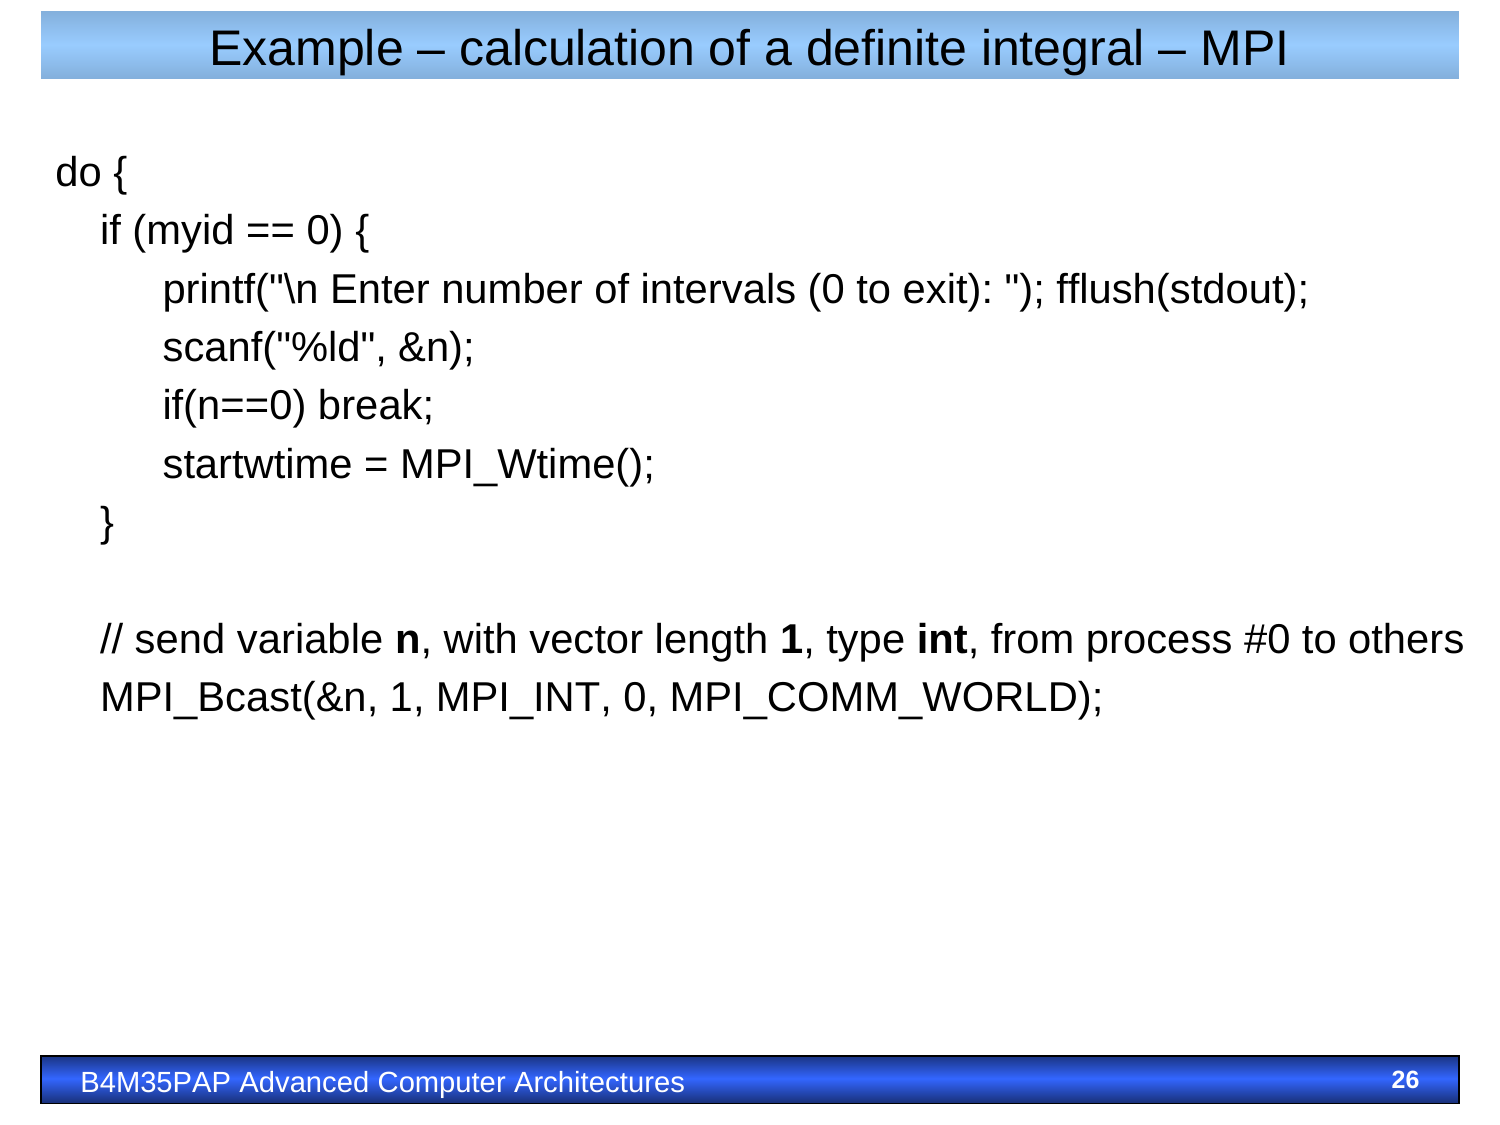

# Example – calculation of a definite integral – MPI
 do {
	 if (myid == 0) {
		printf("\n Enter number of intervals (0 to exit): "); fflush(stdout);
		scanf("%ld", &n);
		if(n==0) break;
		startwtime = MPI_Wtime();
	 }
	 // send variable n, with vector length 1, type int, from process #0 to others
	 MPI_Bcast(&n, 1, MPI_INT, 0, MPI_COMM_WORLD);